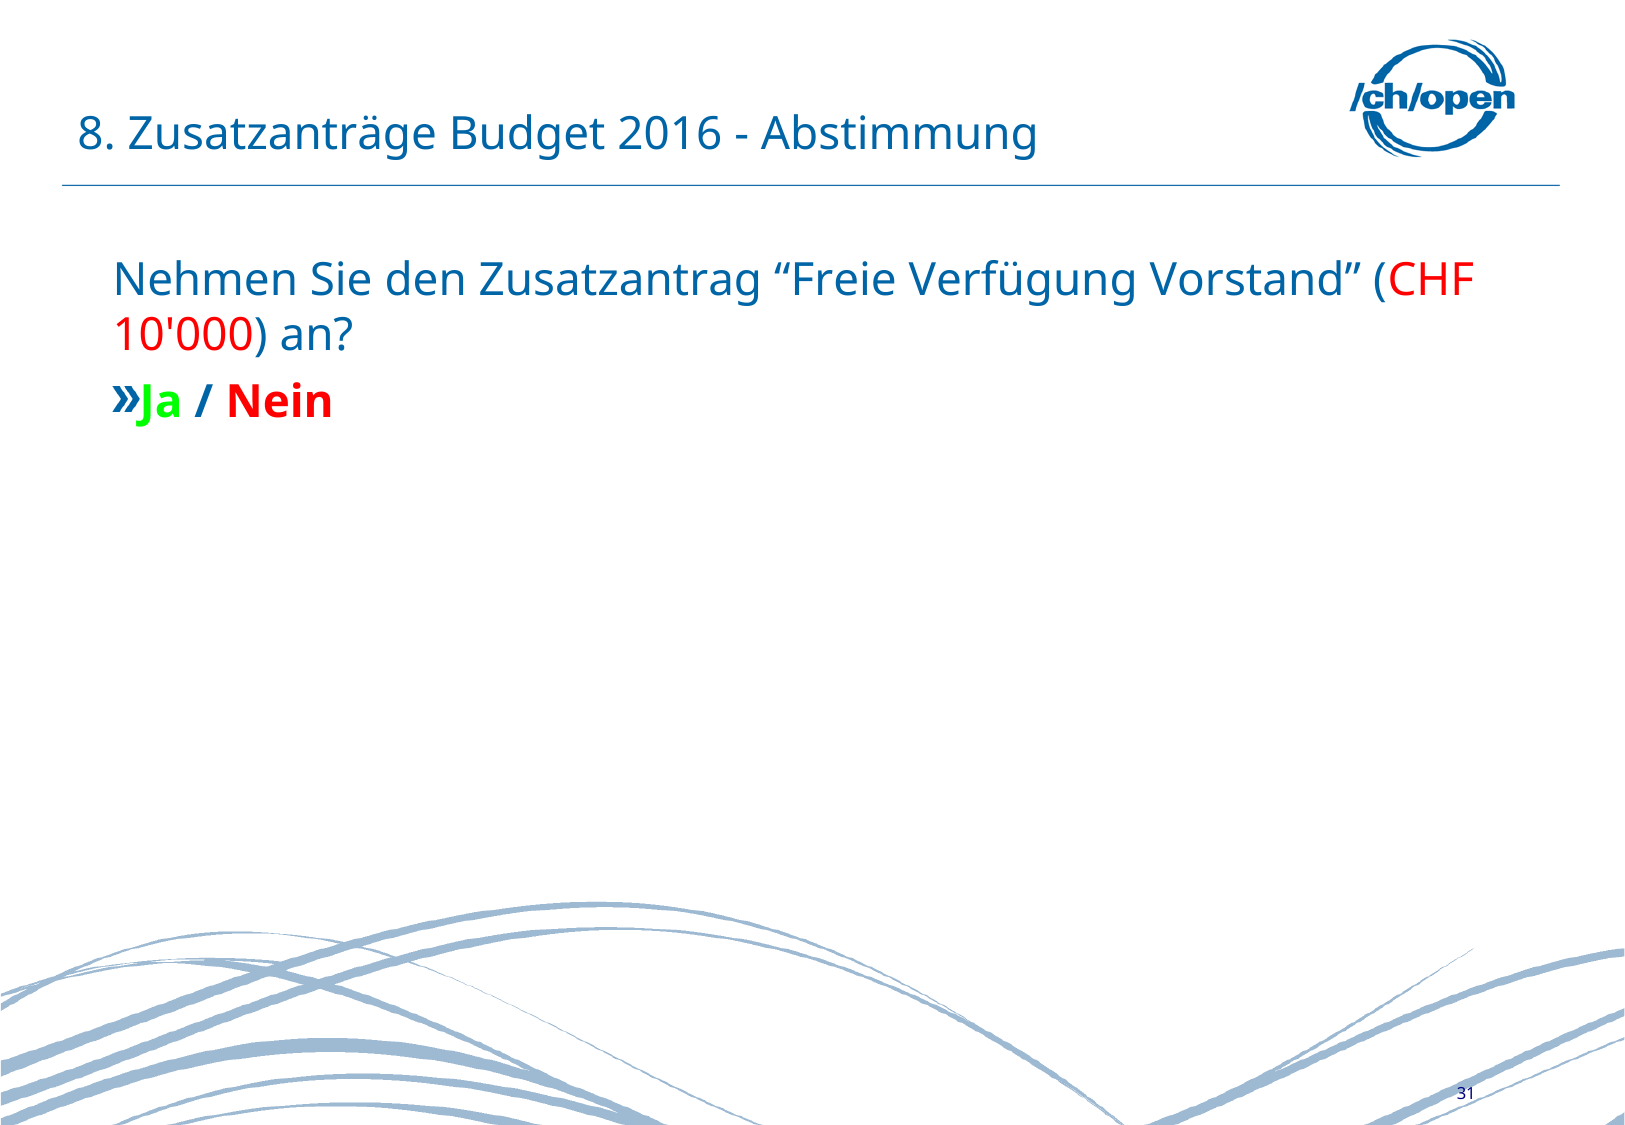

# 8. Zusatzanträge Budget 2016 - Abstimmung
Nehmen Sie den Zusatzantrag “Freie Verfügung Vorstand” (CHF 10'000) an?
Ja / Nein